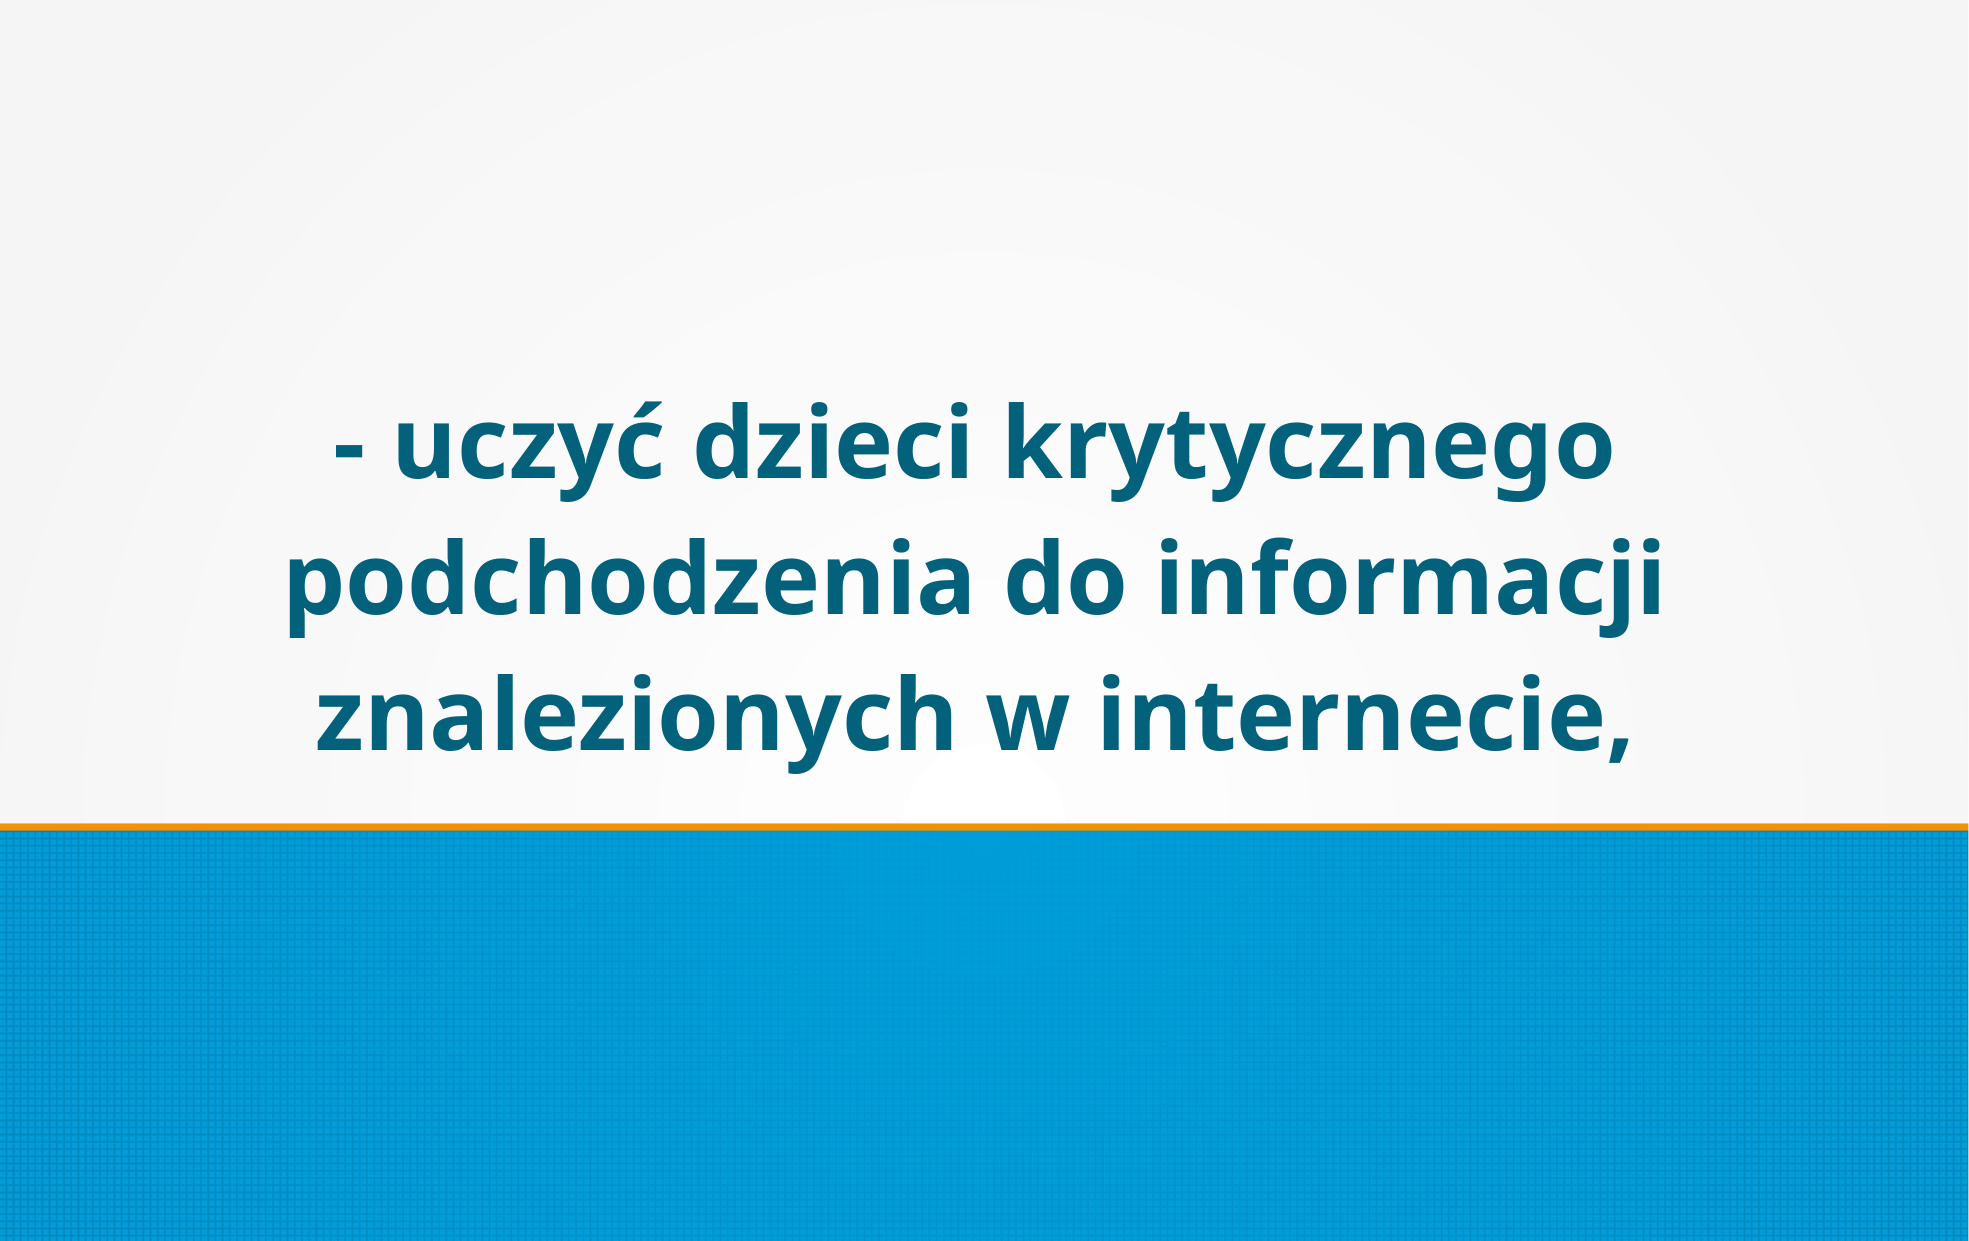

# - uczyć dzieci krytycznego podchodzenia do informacji znalezionych w internecie,